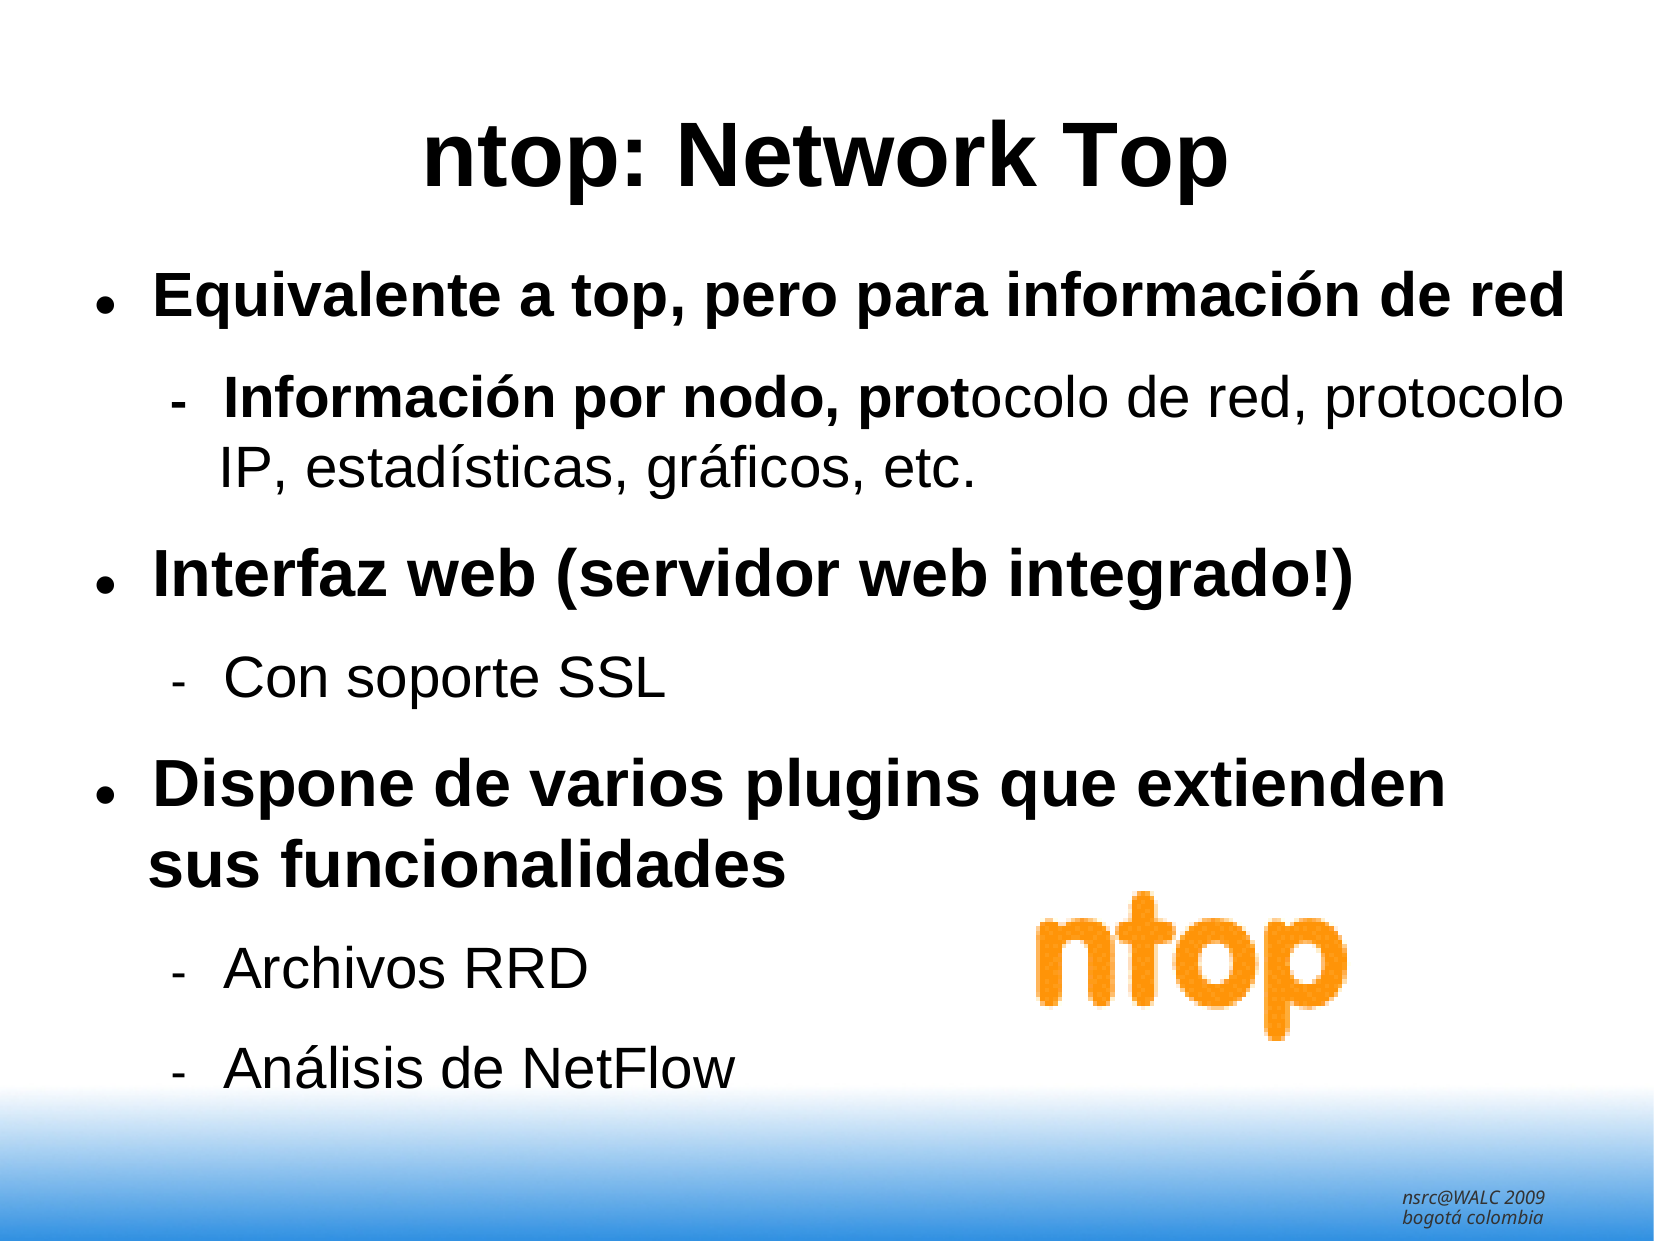

# ntop: Network Top
	Equivalente a top, pero para información de red
	Información por nodo, protocolo de red, protocolo IP, estadísticas, gráficos, etc.
	Interfaz web (servidor web integrado!)
	Con soporte SSL
	Dispone de varios plugins que extienden sus funcionalidades
	Archivos RRD
	Análisis de NetFlow